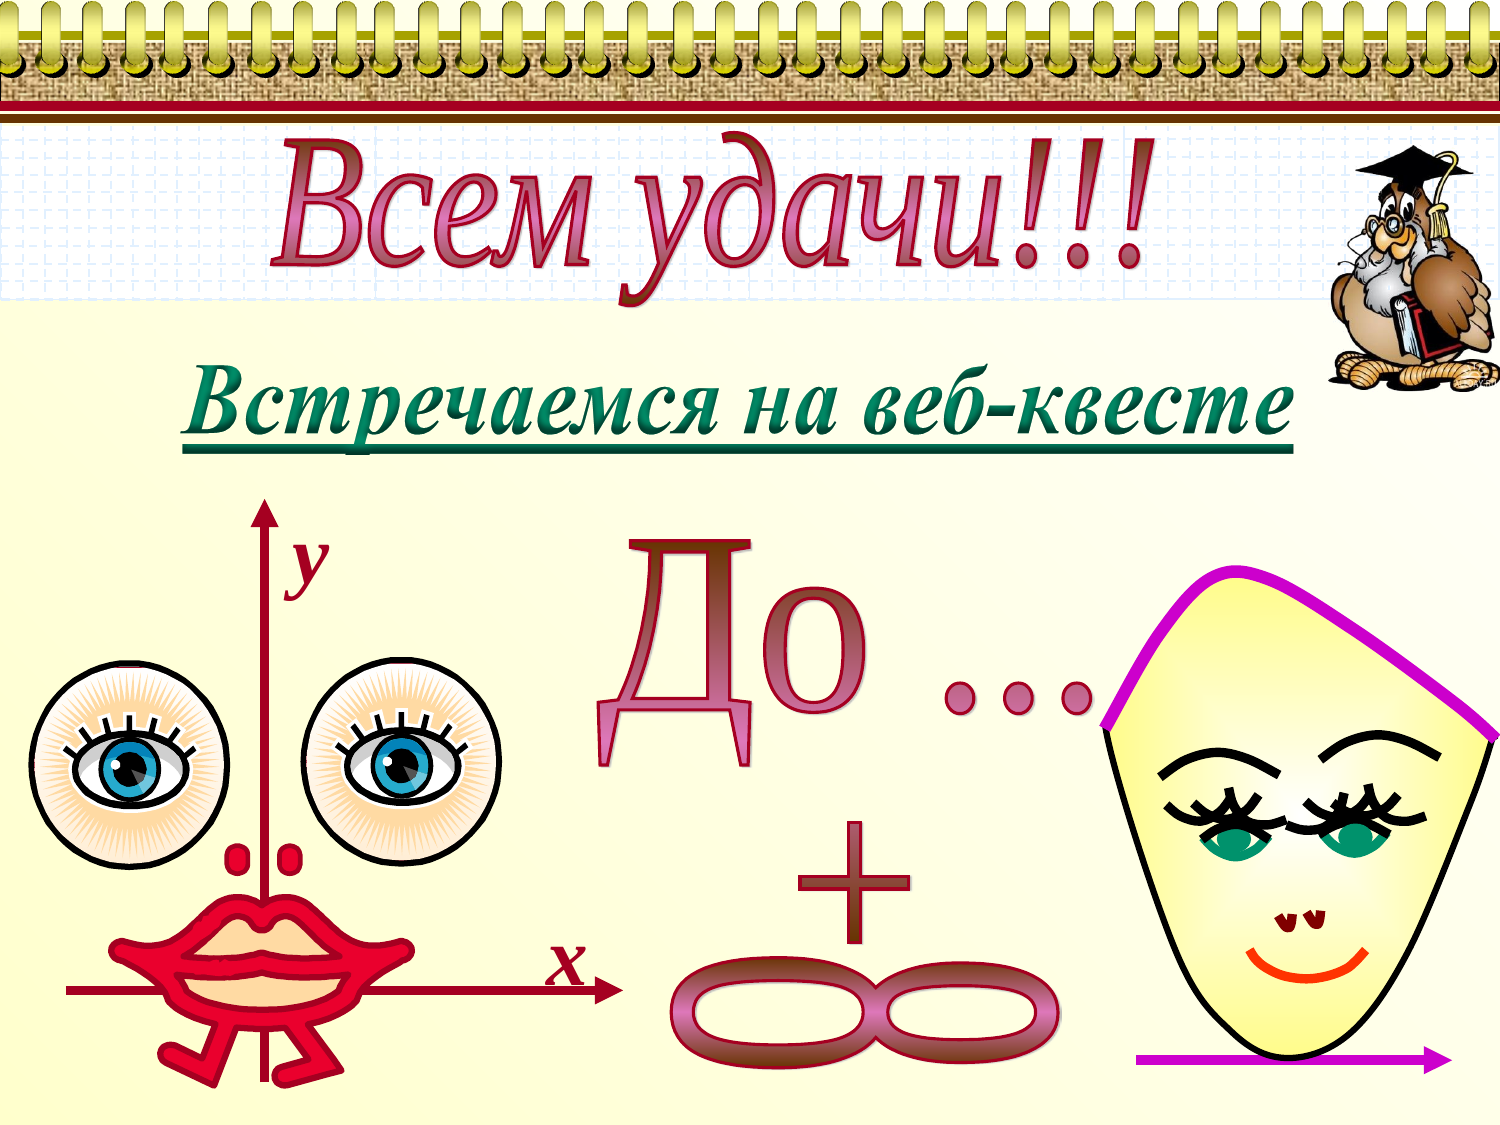

Всем удачи!!!
До ...
+
8
y
x